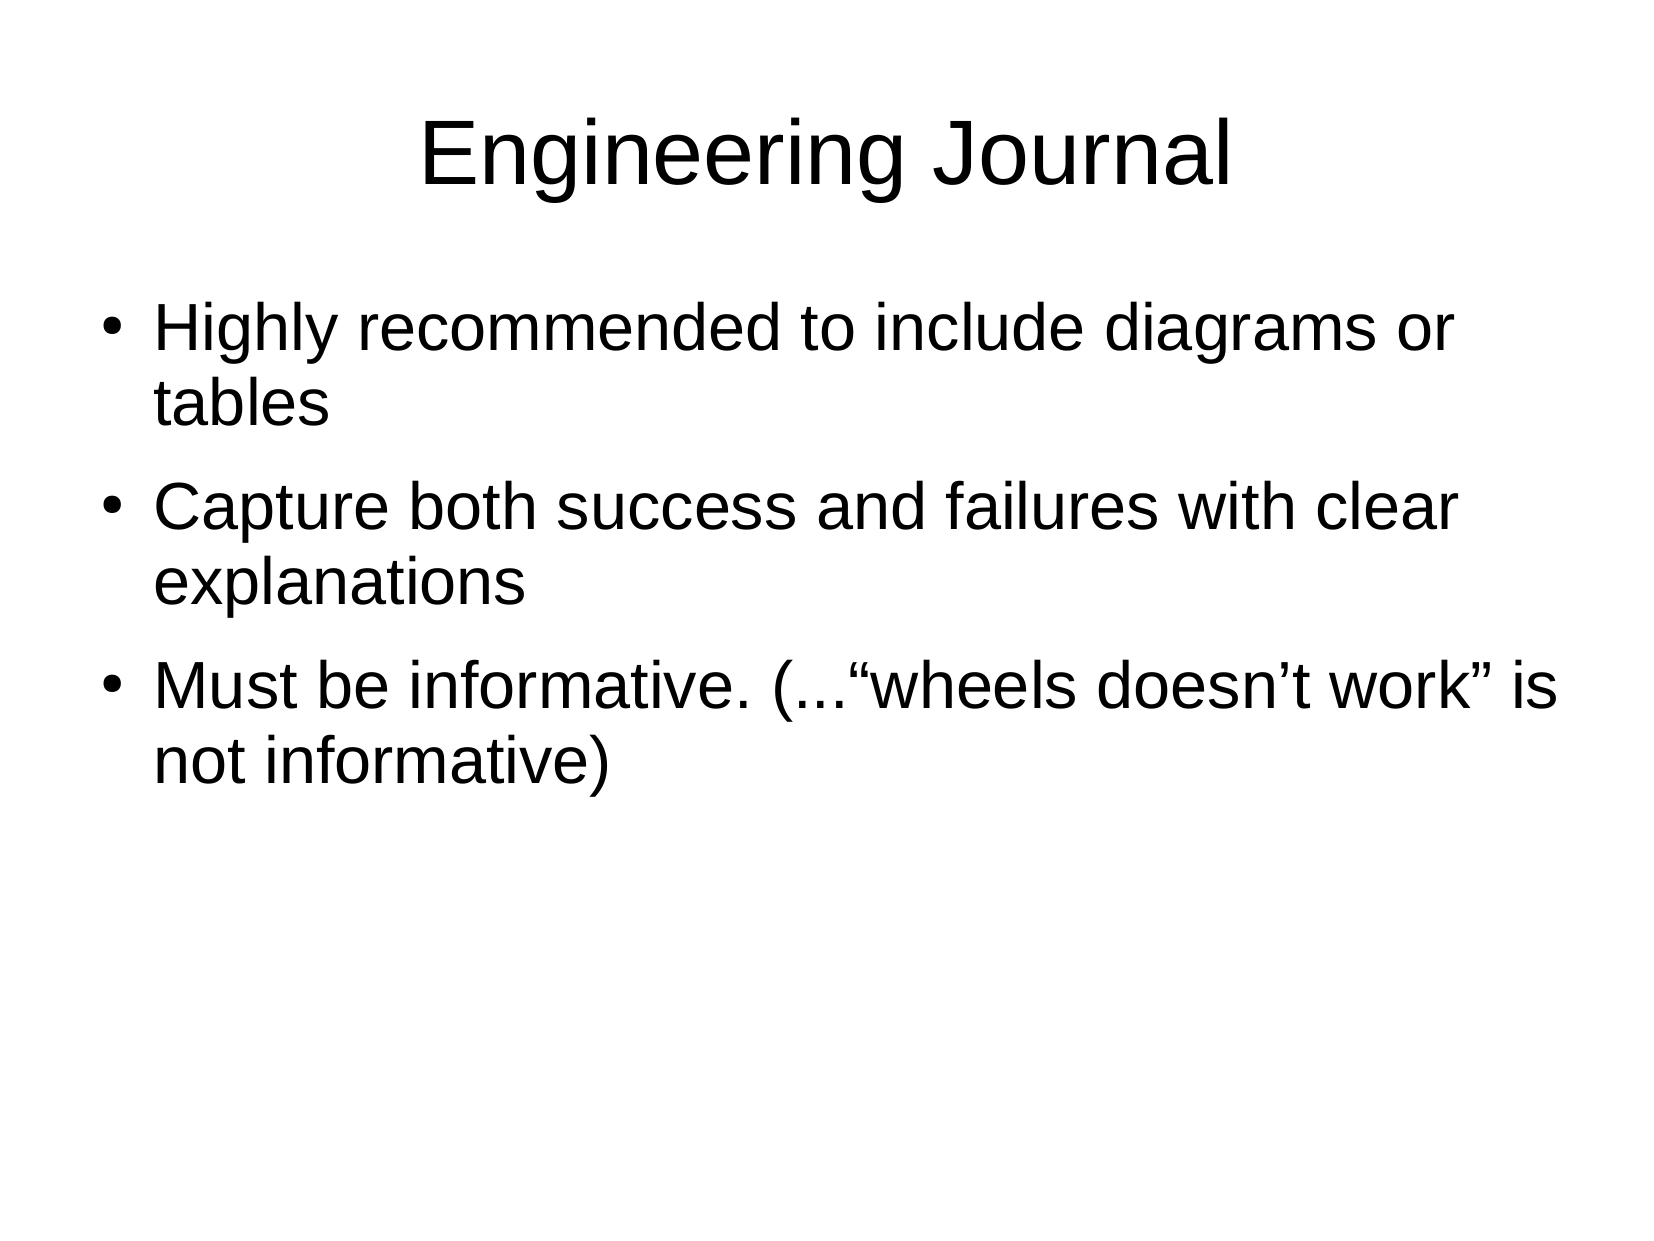

# Engineering Journal
Highly recommended to include diagrams or tables
Capture both success and failures with clear explanations
Must be informative. (...“wheels doesn’t work” is not informative)